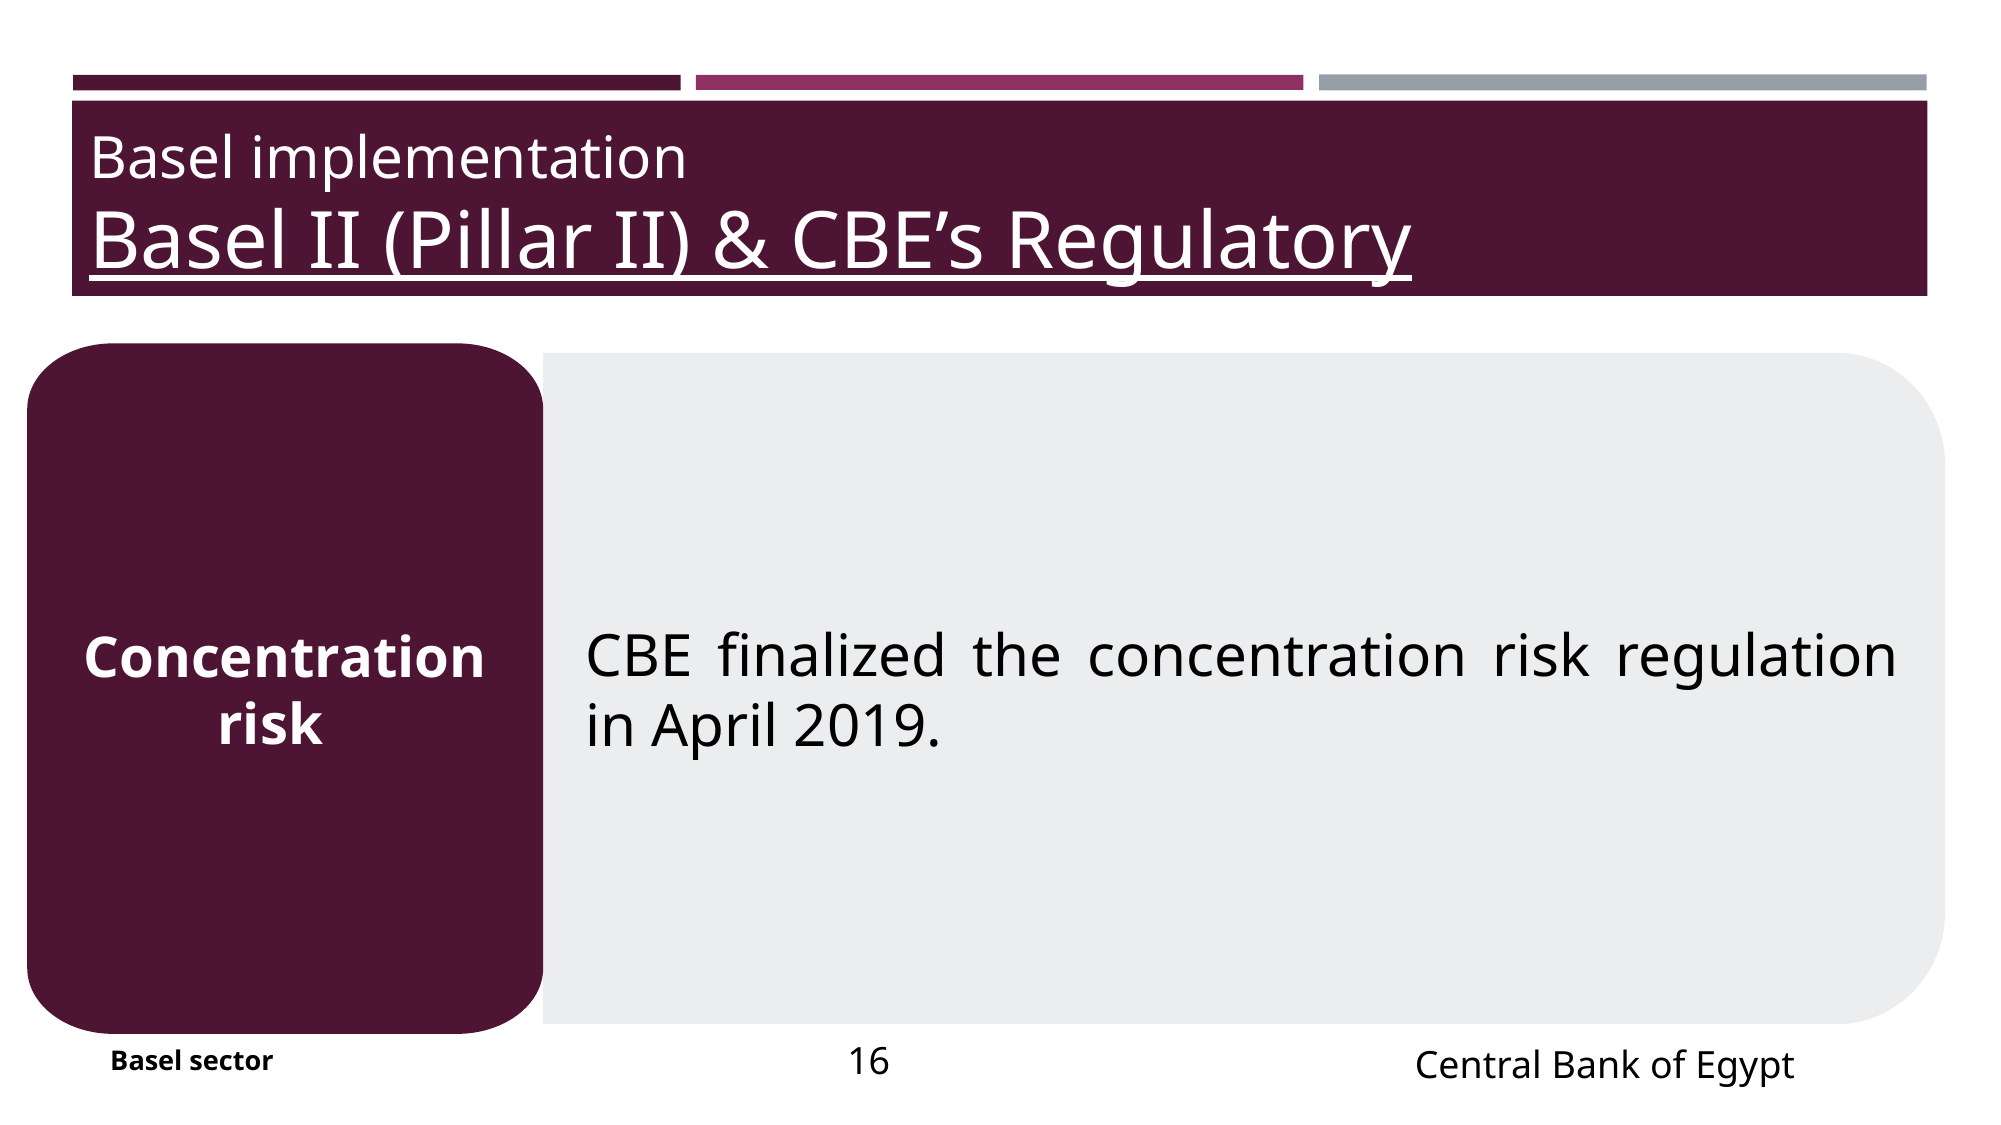

# Basel implementation Basel II (Pillar II) & CBE’s Regulatory developments
Concentration risk
CBE finalized the concentration risk regulation in April 2019.
Central Bank of Egypt